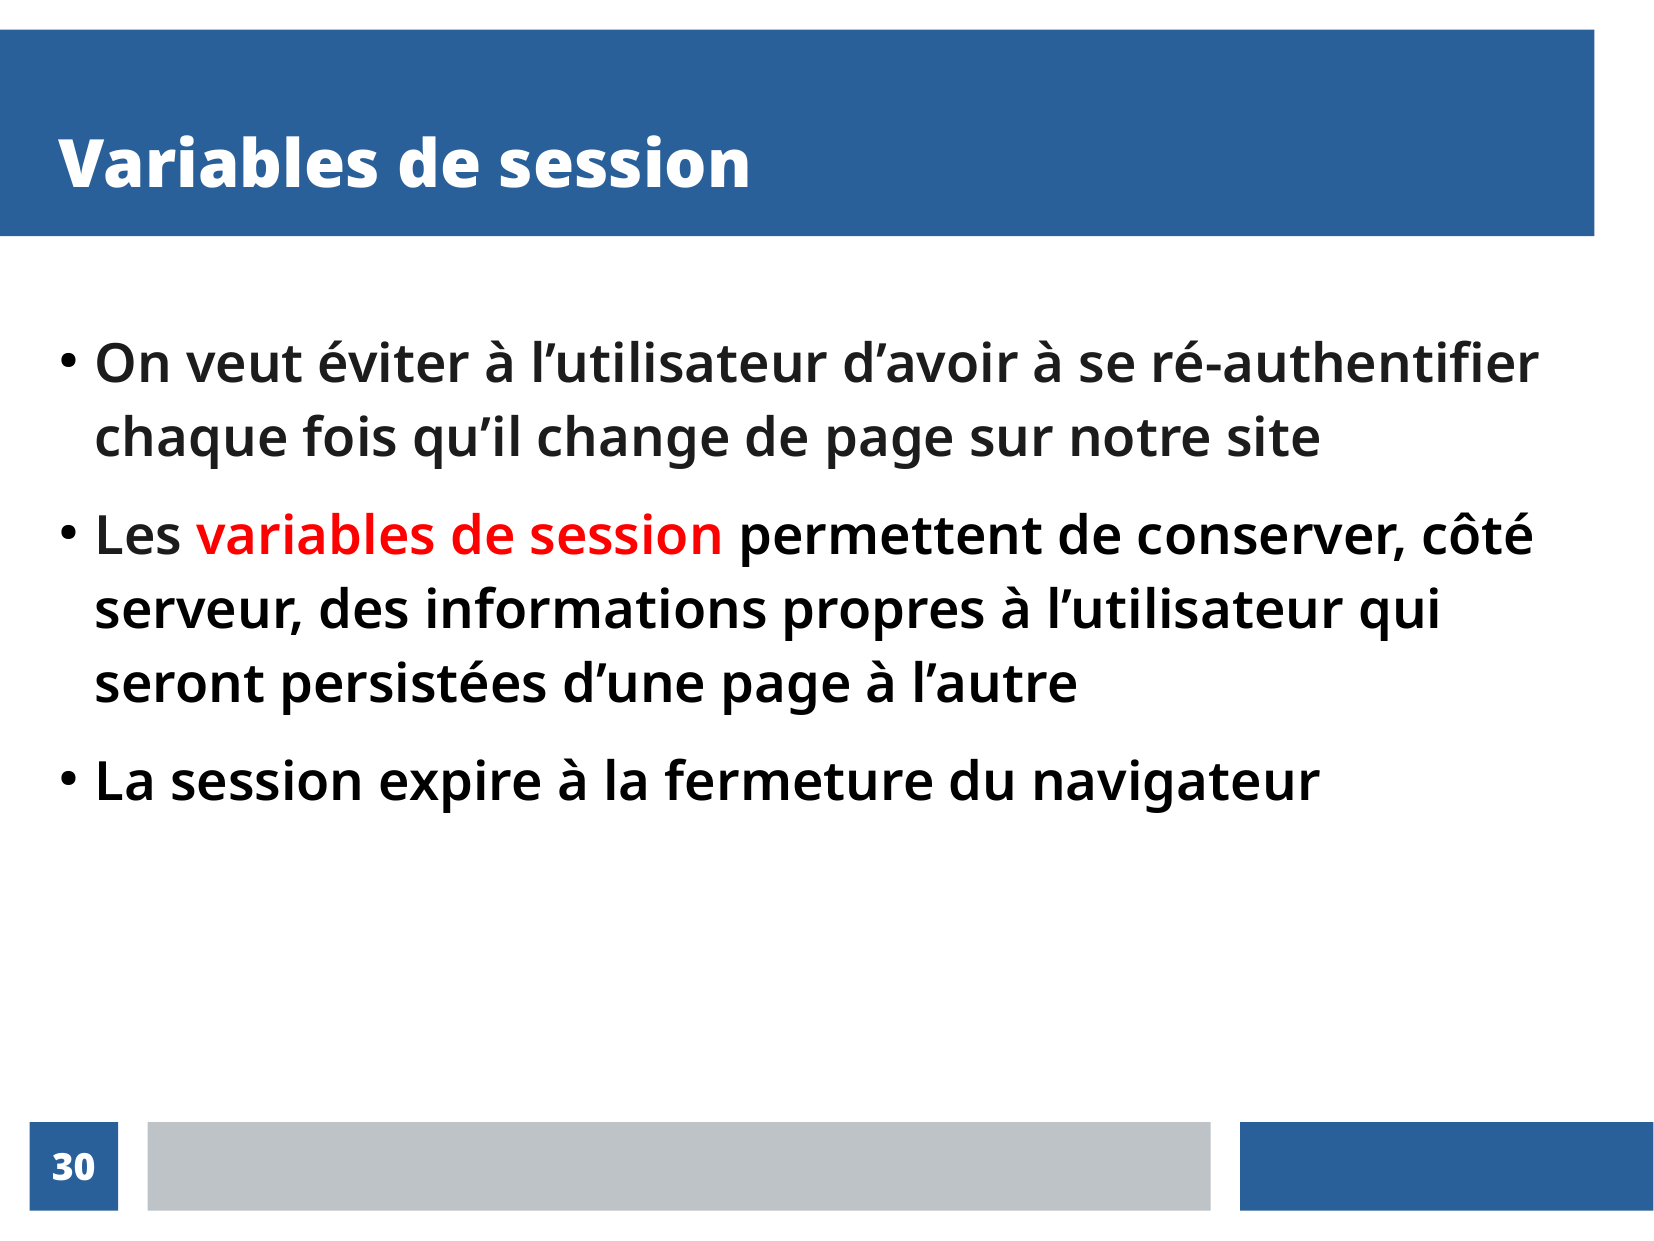

# Variables de session
On veut éviter à l’utilisateur d’avoir à se ré-authentifier chaque fois qu’il change de page sur notre site
Les variables de session permettent de conserver, côté serveur, des informations propres à l’utilisateur qui seront persistées d’une page à l’autre
La session expire à la fermeture du navigateur
30